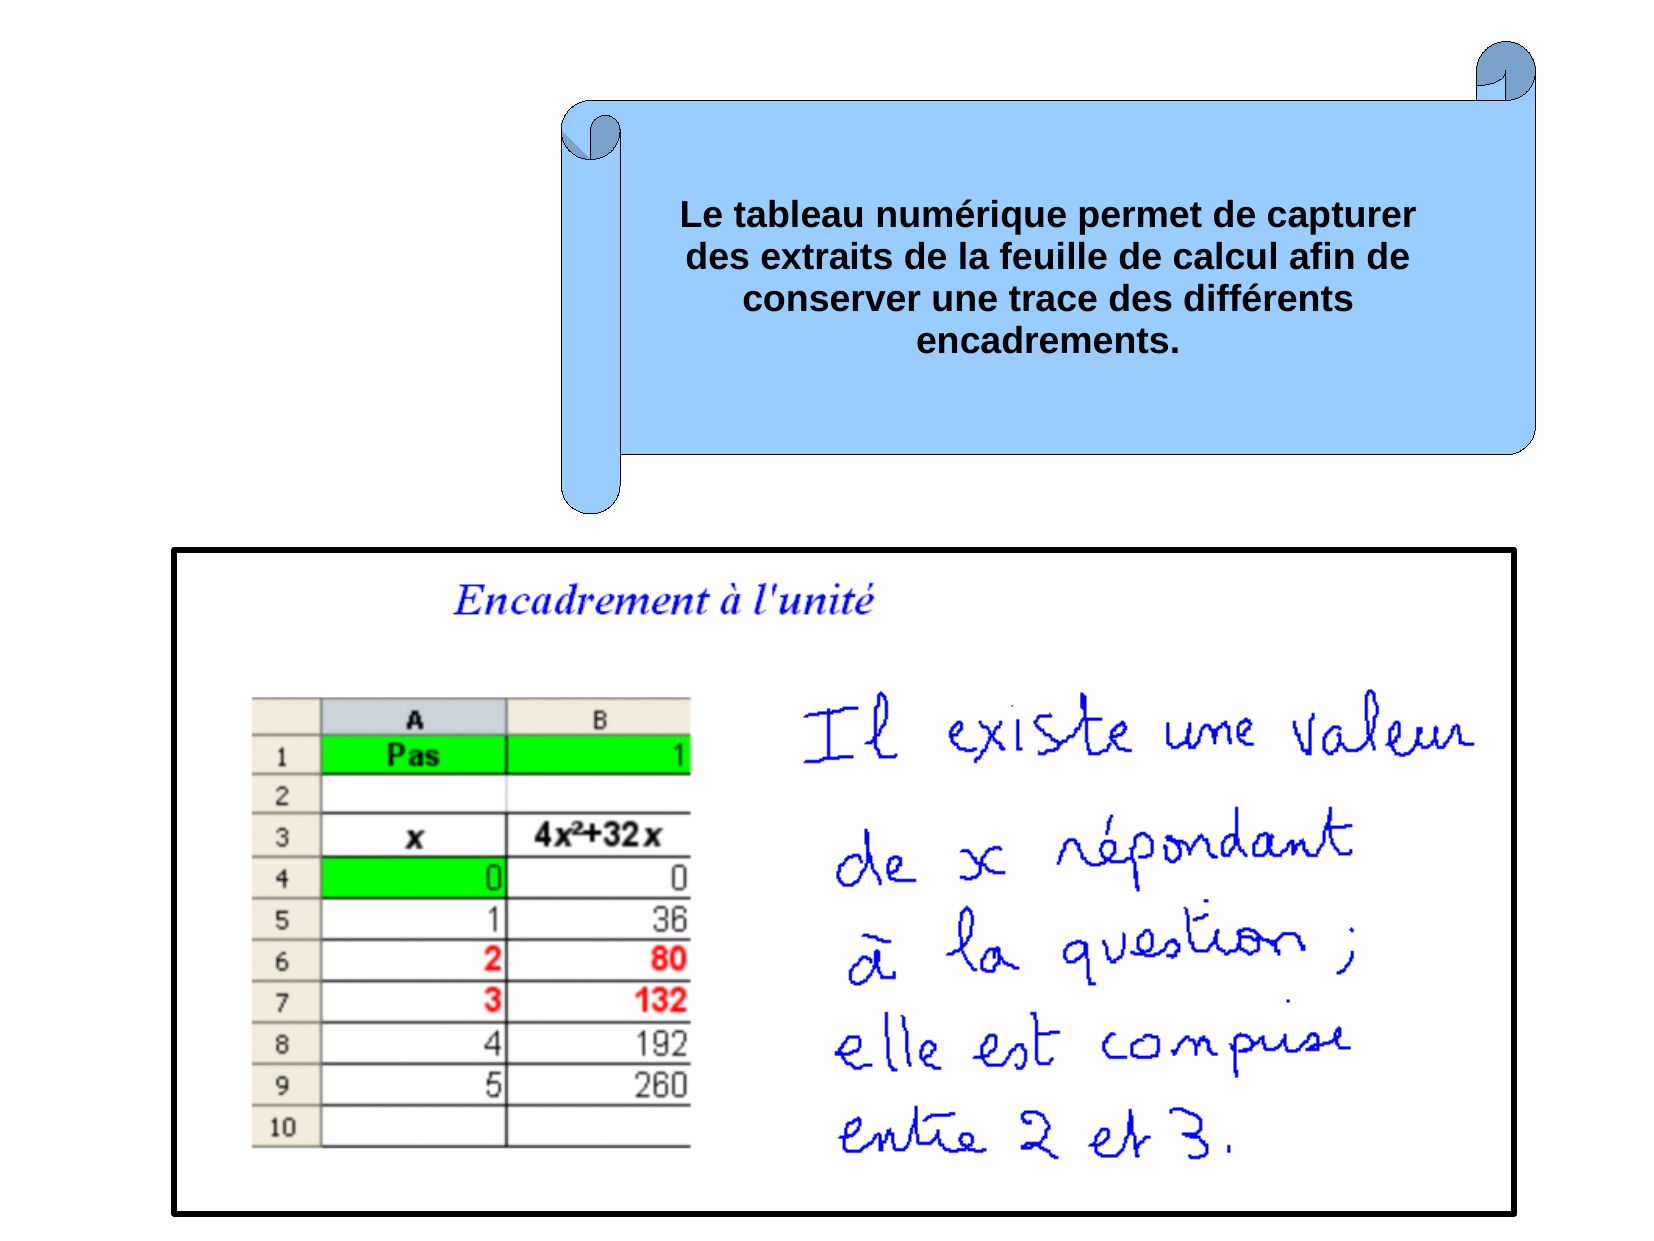

Le tableau numérique permet de capturer
des extraits de la feuille de calcul afin de
conserver une trace des différents
encadrements.